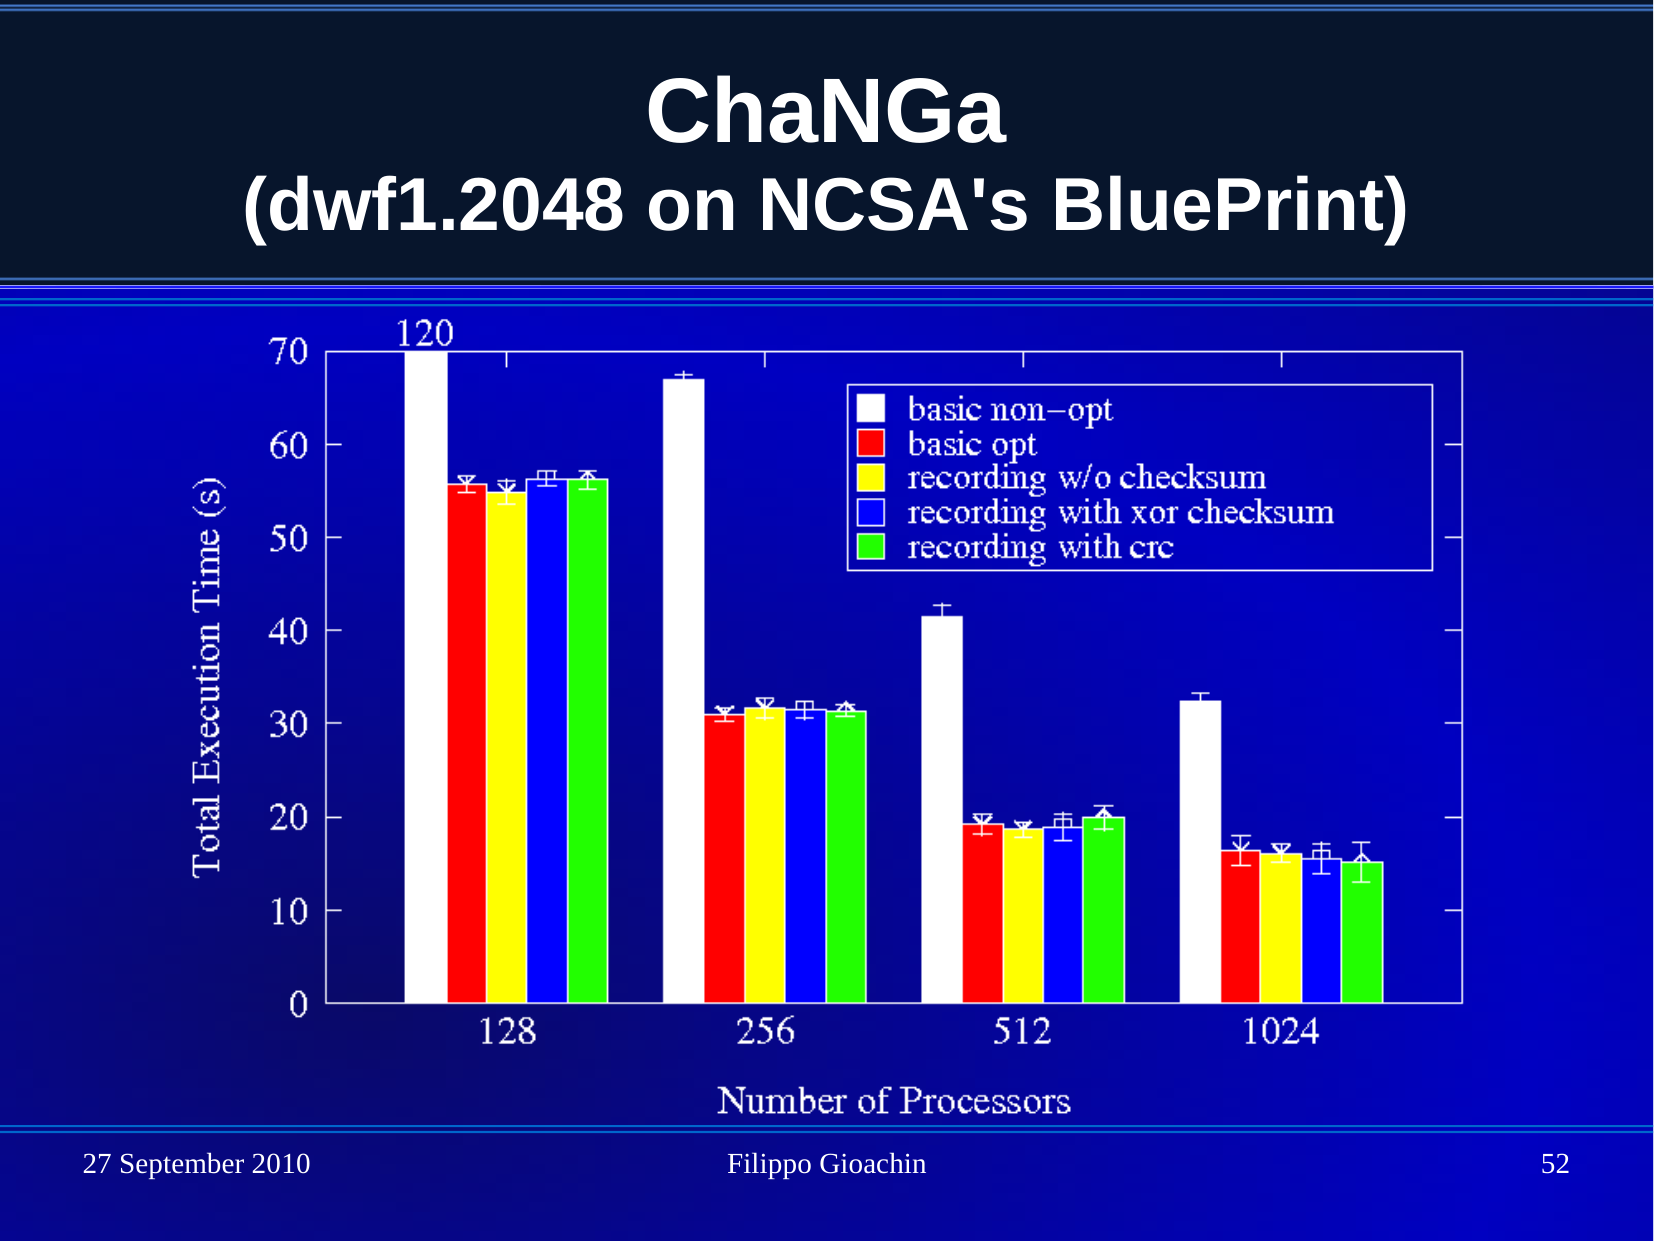

# ChaNGa (dwf1.2048 on NCSA's BluePrint)
27 September 2010
Filippo Gioachin
52